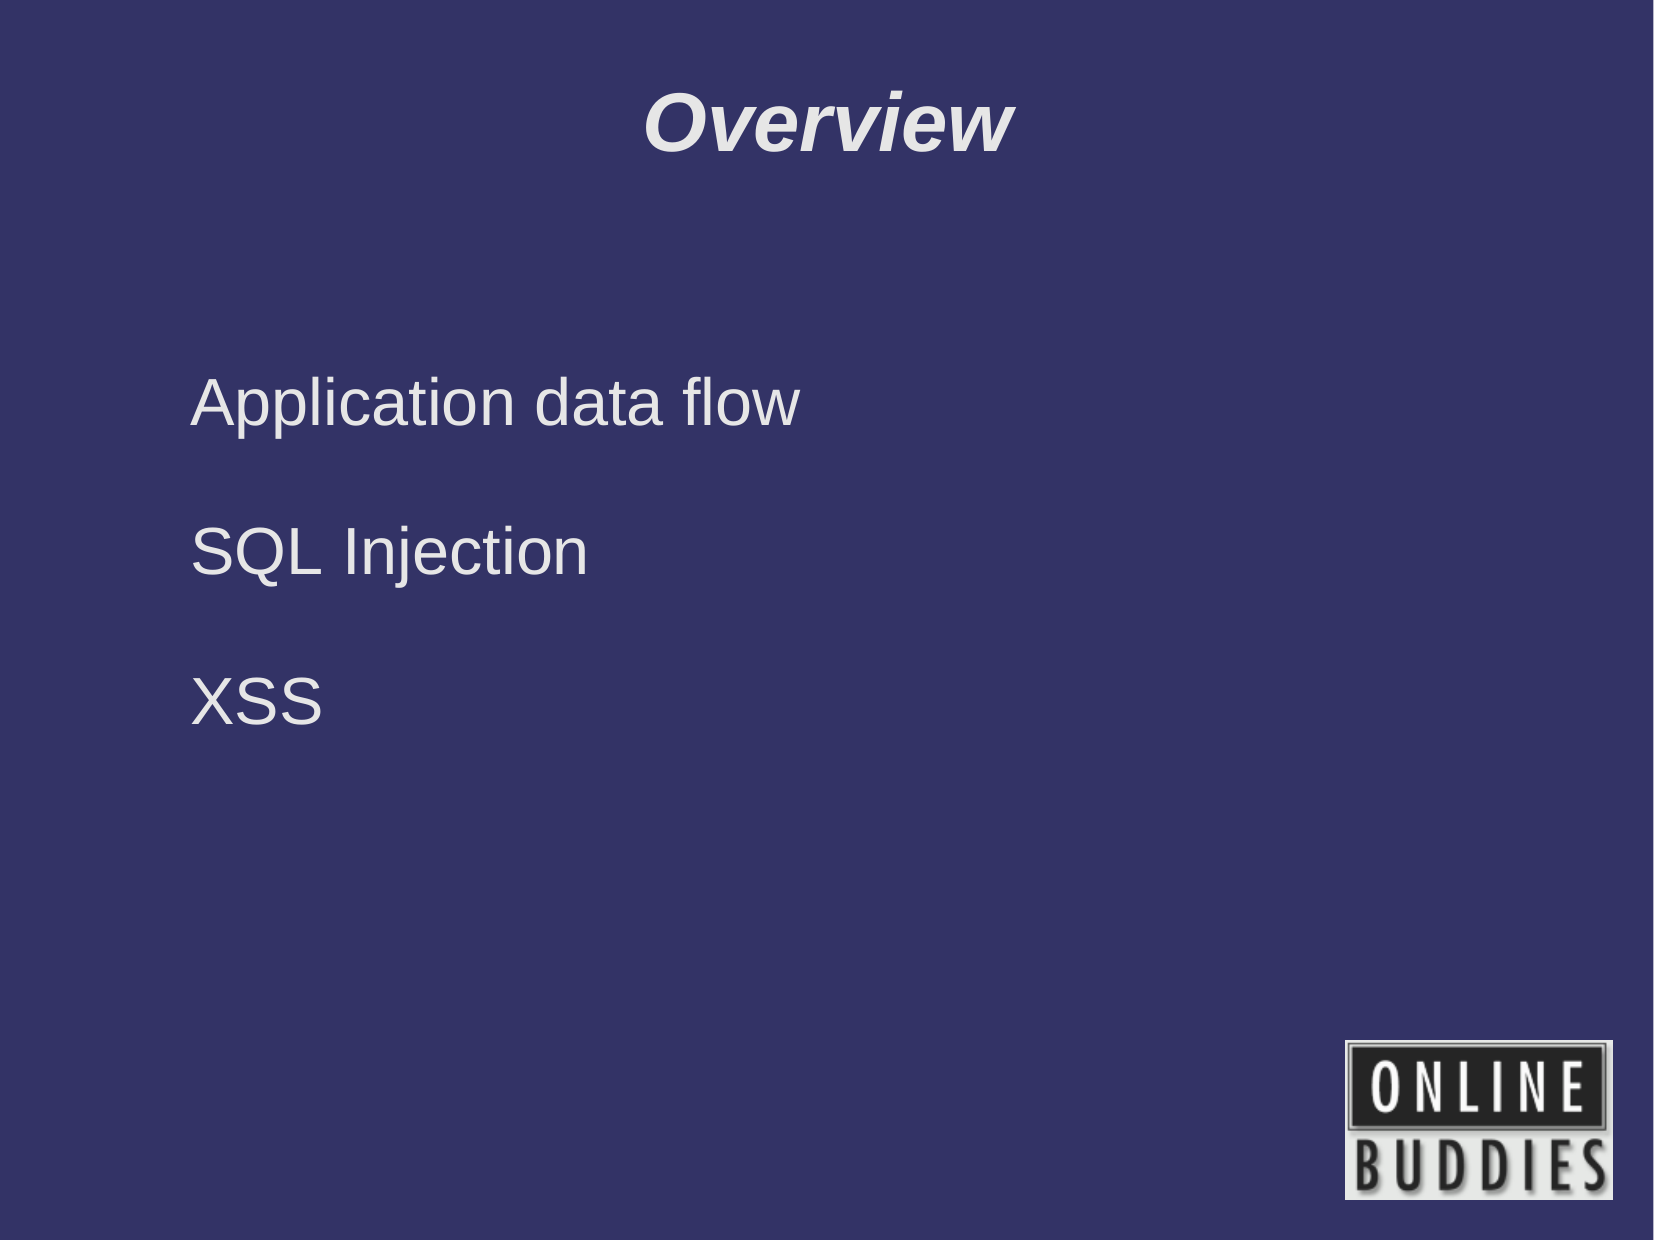

# Overview
Application data flow
SQL Injection
XSS